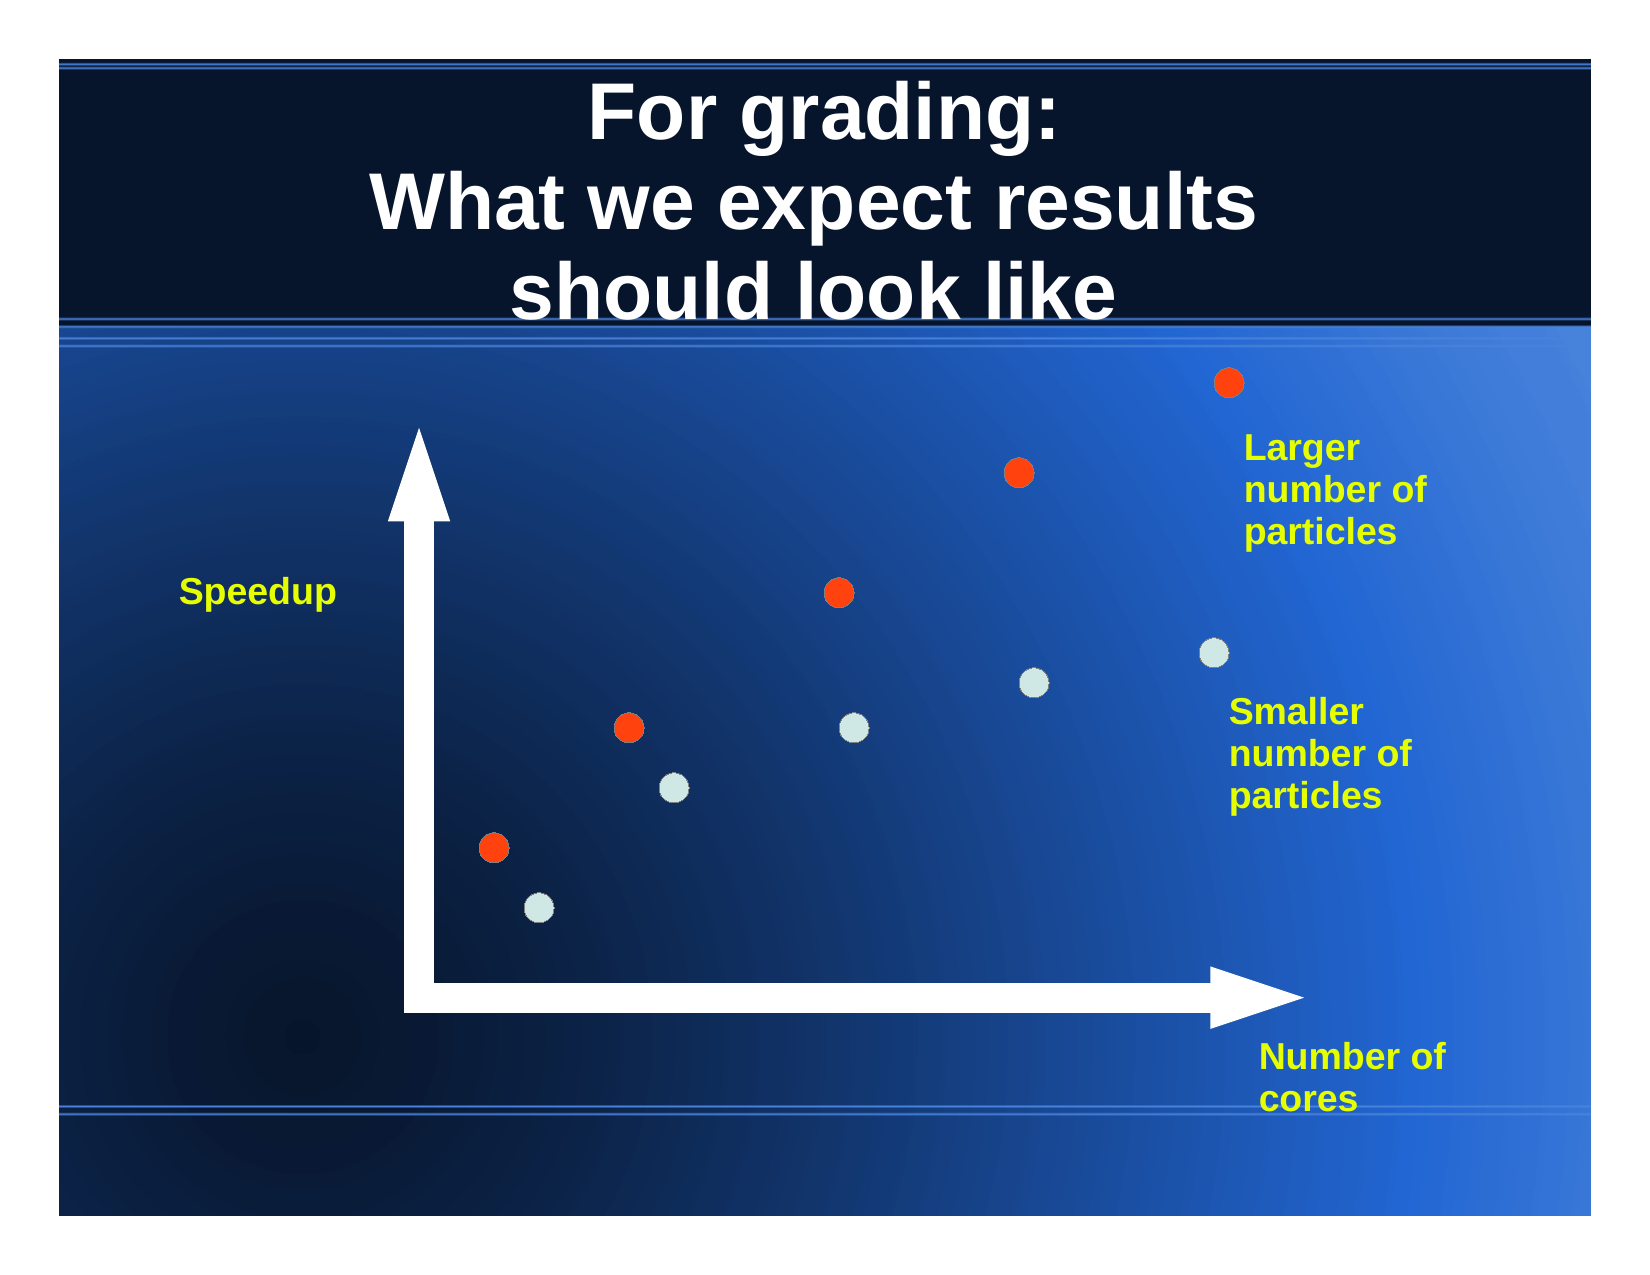

# For grading: What we expect results should look like
Larger number of
particles
Speedup
Smaller number of particles
Number of cores